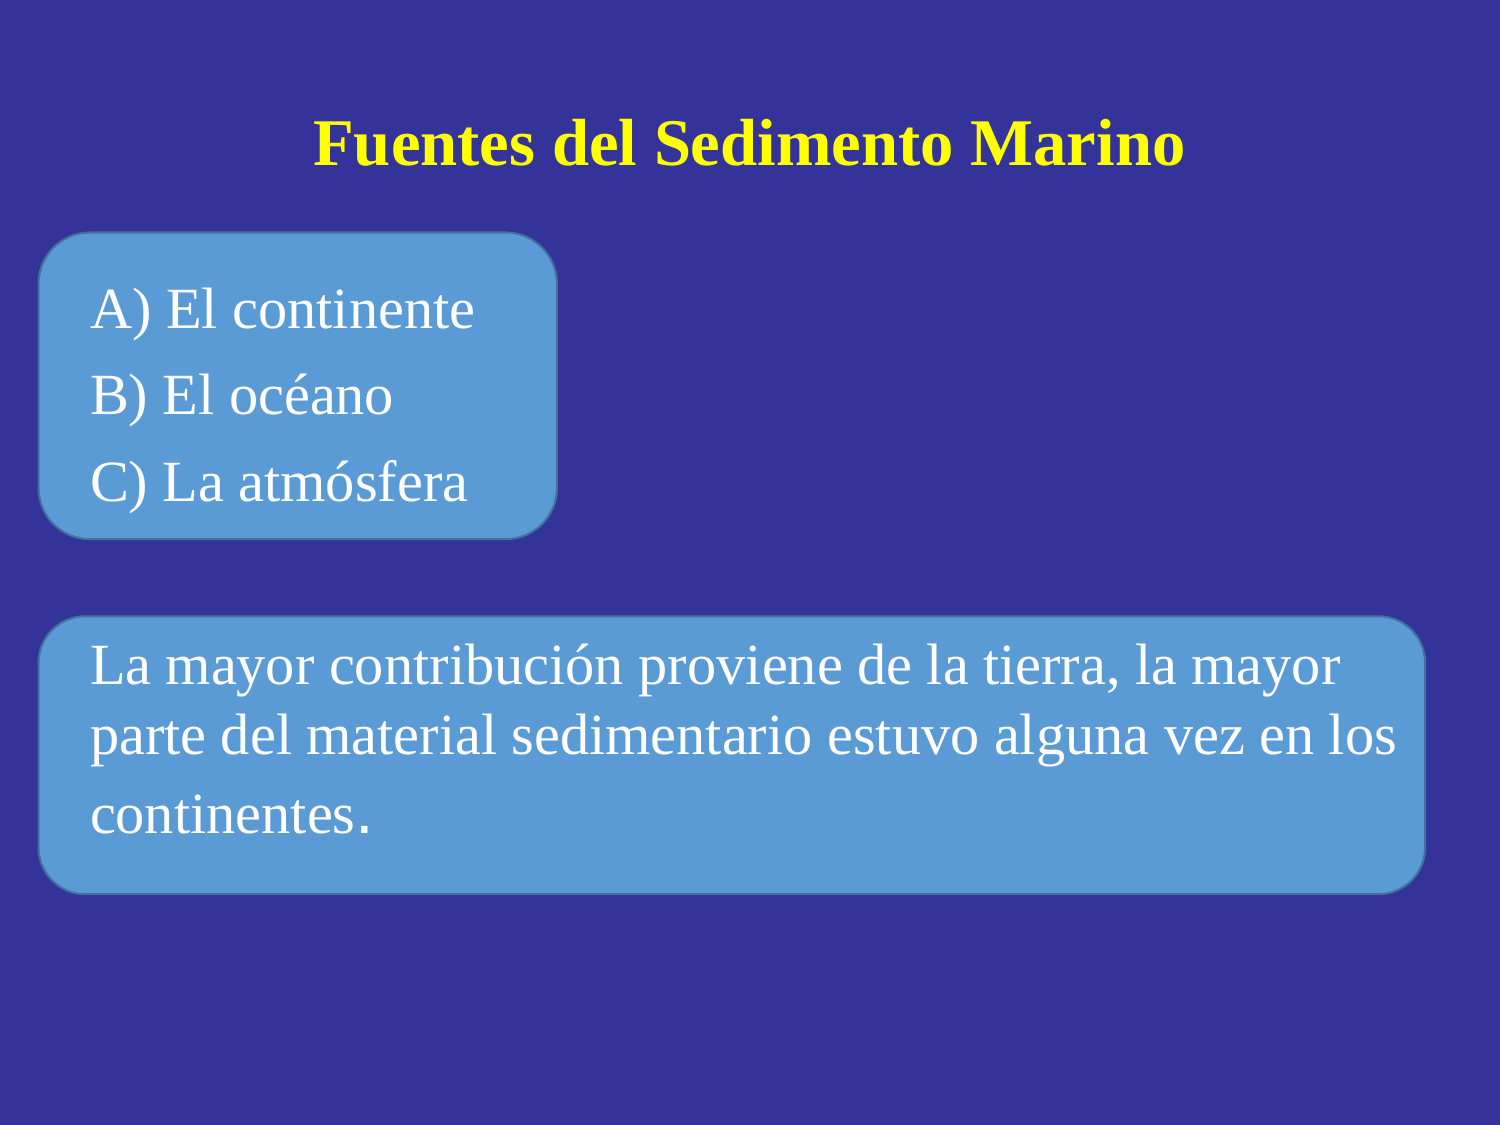

Fuentes del Sedimento Marino
A) El continente
B) El océano
C) La atmósfera
La mayor contribución proviene de la tierra, la mayor parte del material sedimentario estuvo alguna vez en los continentes.